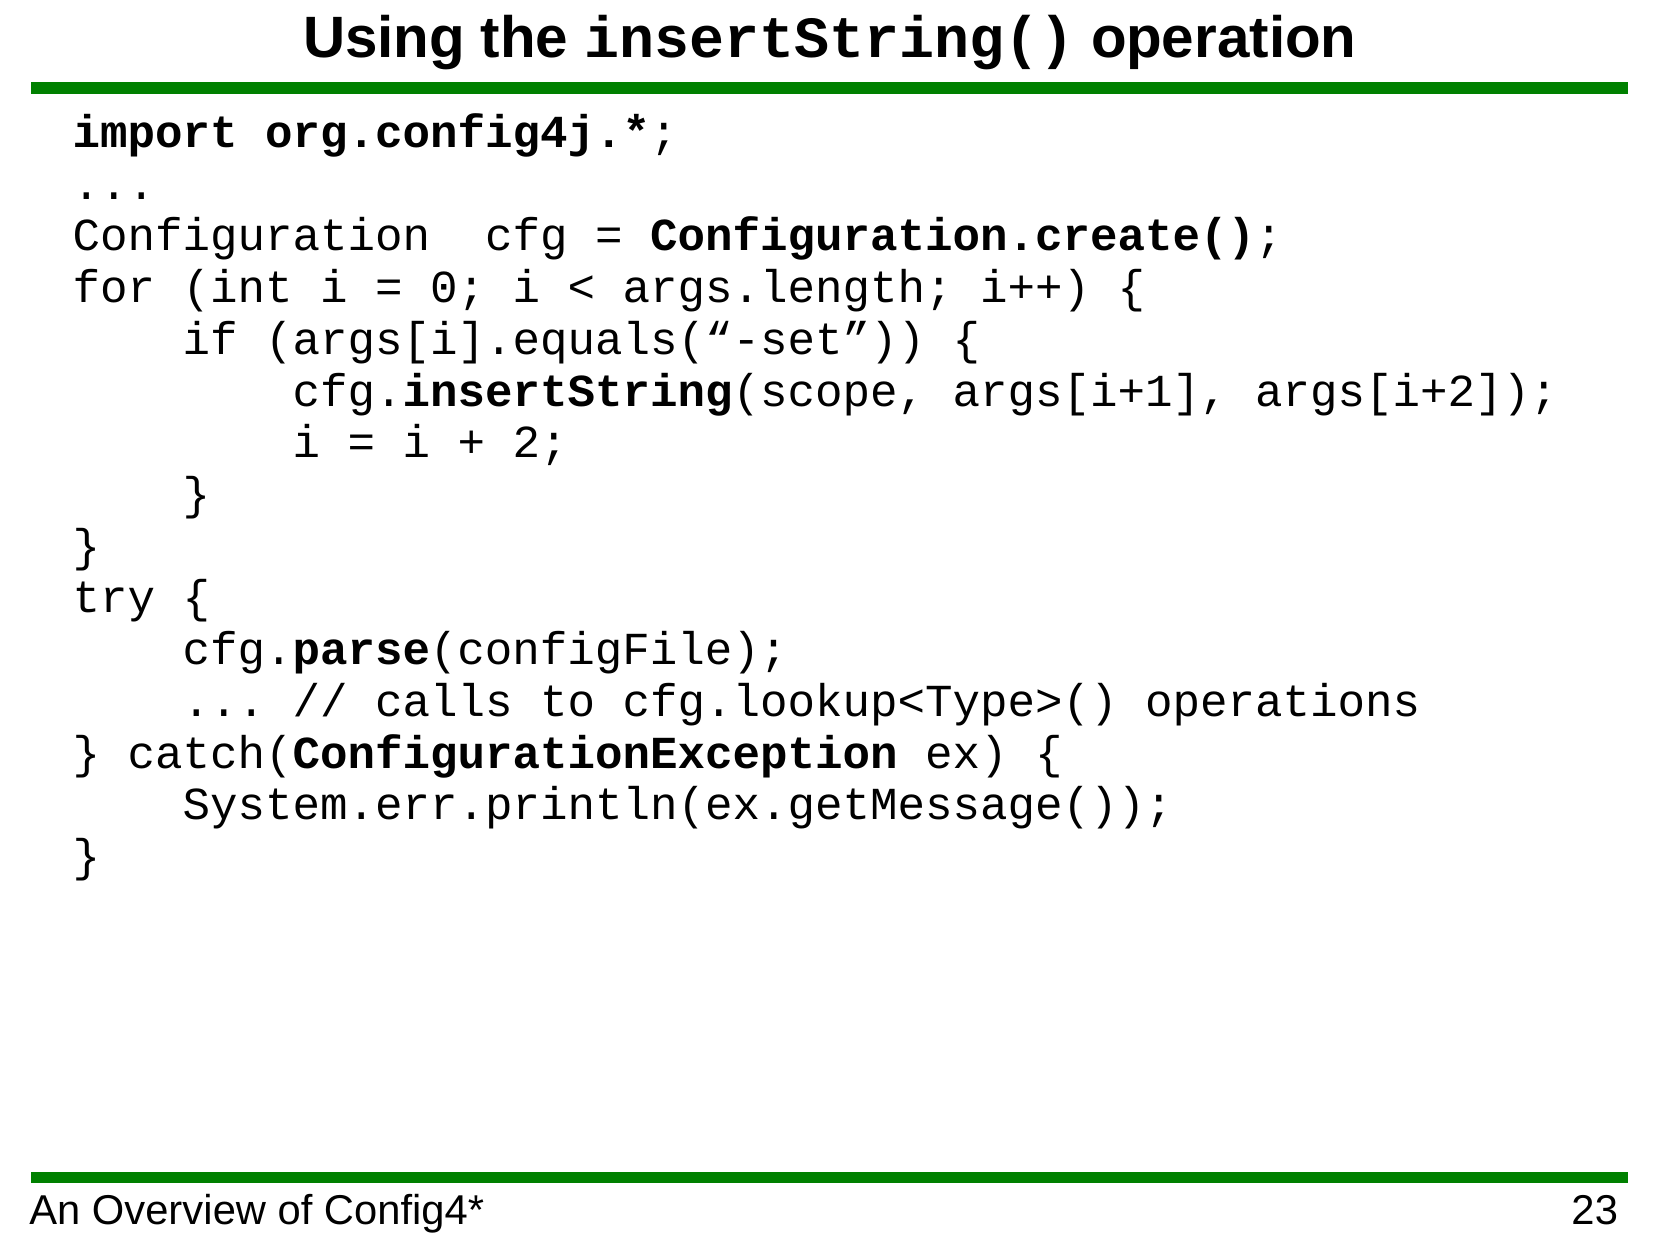

# Using the insertString() operation
import org.config4j.*;
...
Configuration cfg = Configuration.create();
for (int i = 0; i < args.length; i++) {
 if (args[i].equals(“-set”)) {
 cfg.insertString(scope, args[i+1], args[i+2]);
 i = i + 2;
 }
}
try {
 cfg.parse(configFile);
 ... // calls to cfg.lookup<Type>() operations
} catch(ConfigurationException ex) {
 System.err.println(ex.getMessage());
}
An Overview of Config4*
23